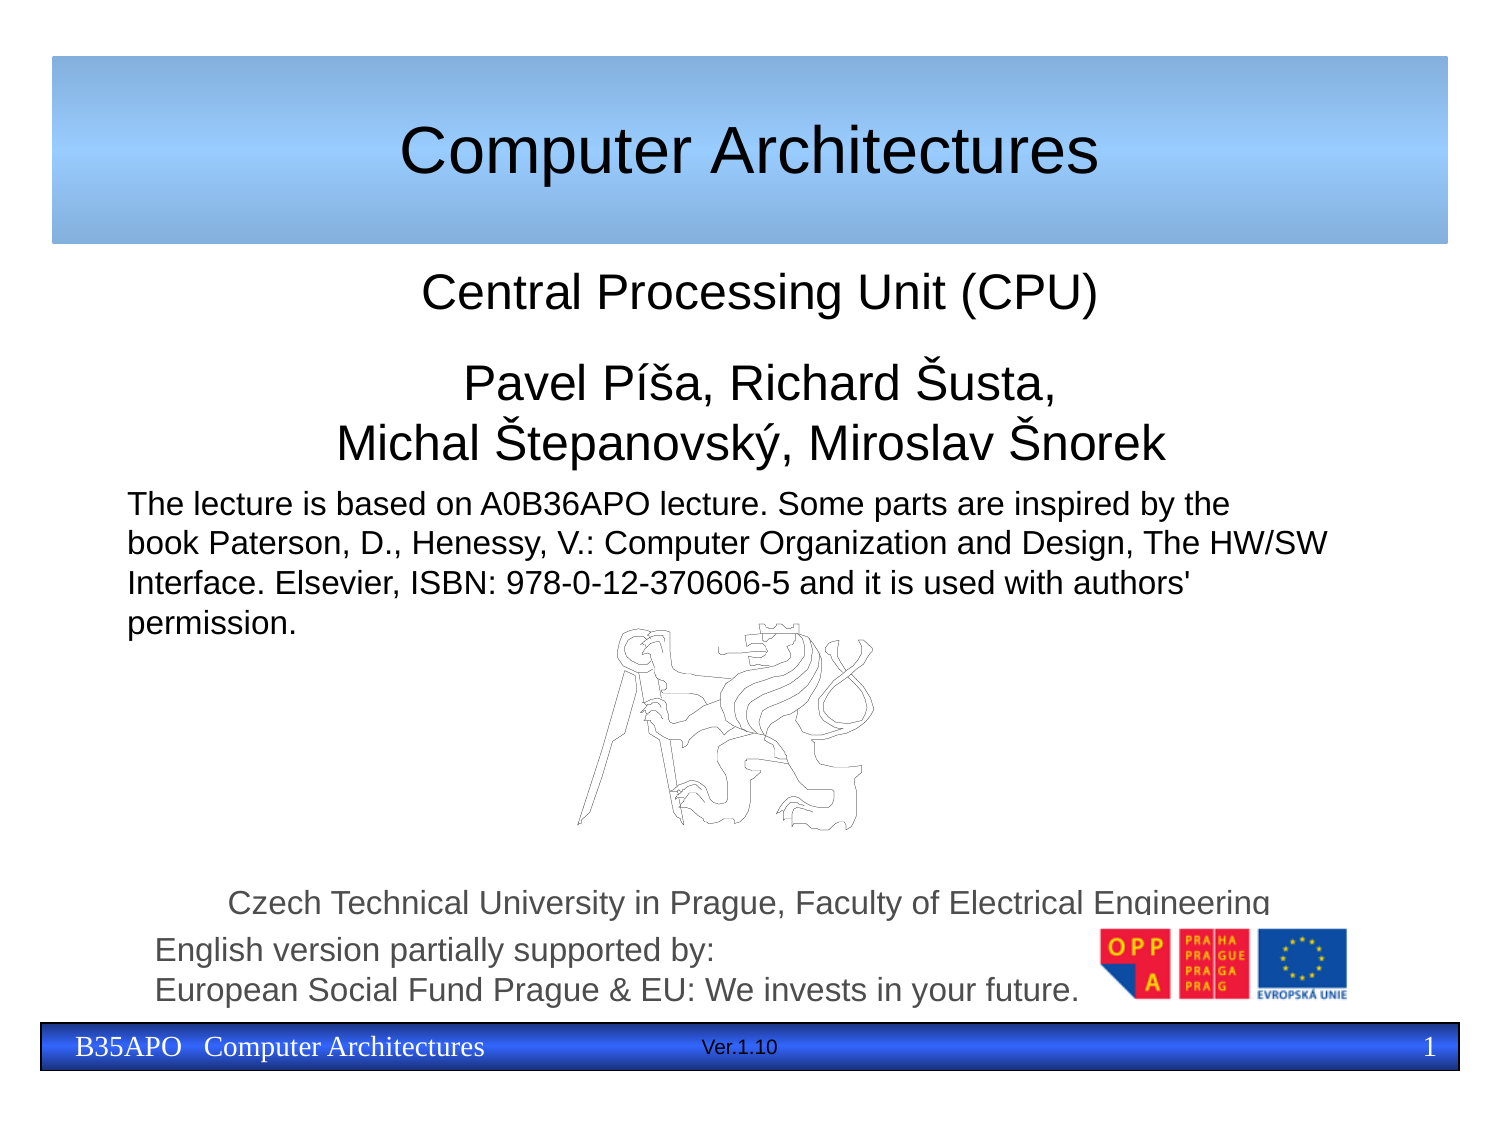

# Computer Architectures
Central Processing Unit (CPU)
Pavel Píša, Richard Šusta,
Michal Štepanovský, Miroslav Šnorek
The lecture is based on A0B36APO lecture. Some parts are inspired by the
book Paterson, D., Henessy, V.: Computer Organization and Design, The HW/SW
Interface. Elsevier, ISBN: 978-0-12-370606-5 and it is used with authors'
permission.
Czech Technical University in Prague, Faculty of Electrical Engineering
English version partially supported by:
European Social Fund Prague & EU: We invests in your future.
B35APO Computer Architectures
1
Ver.1.10